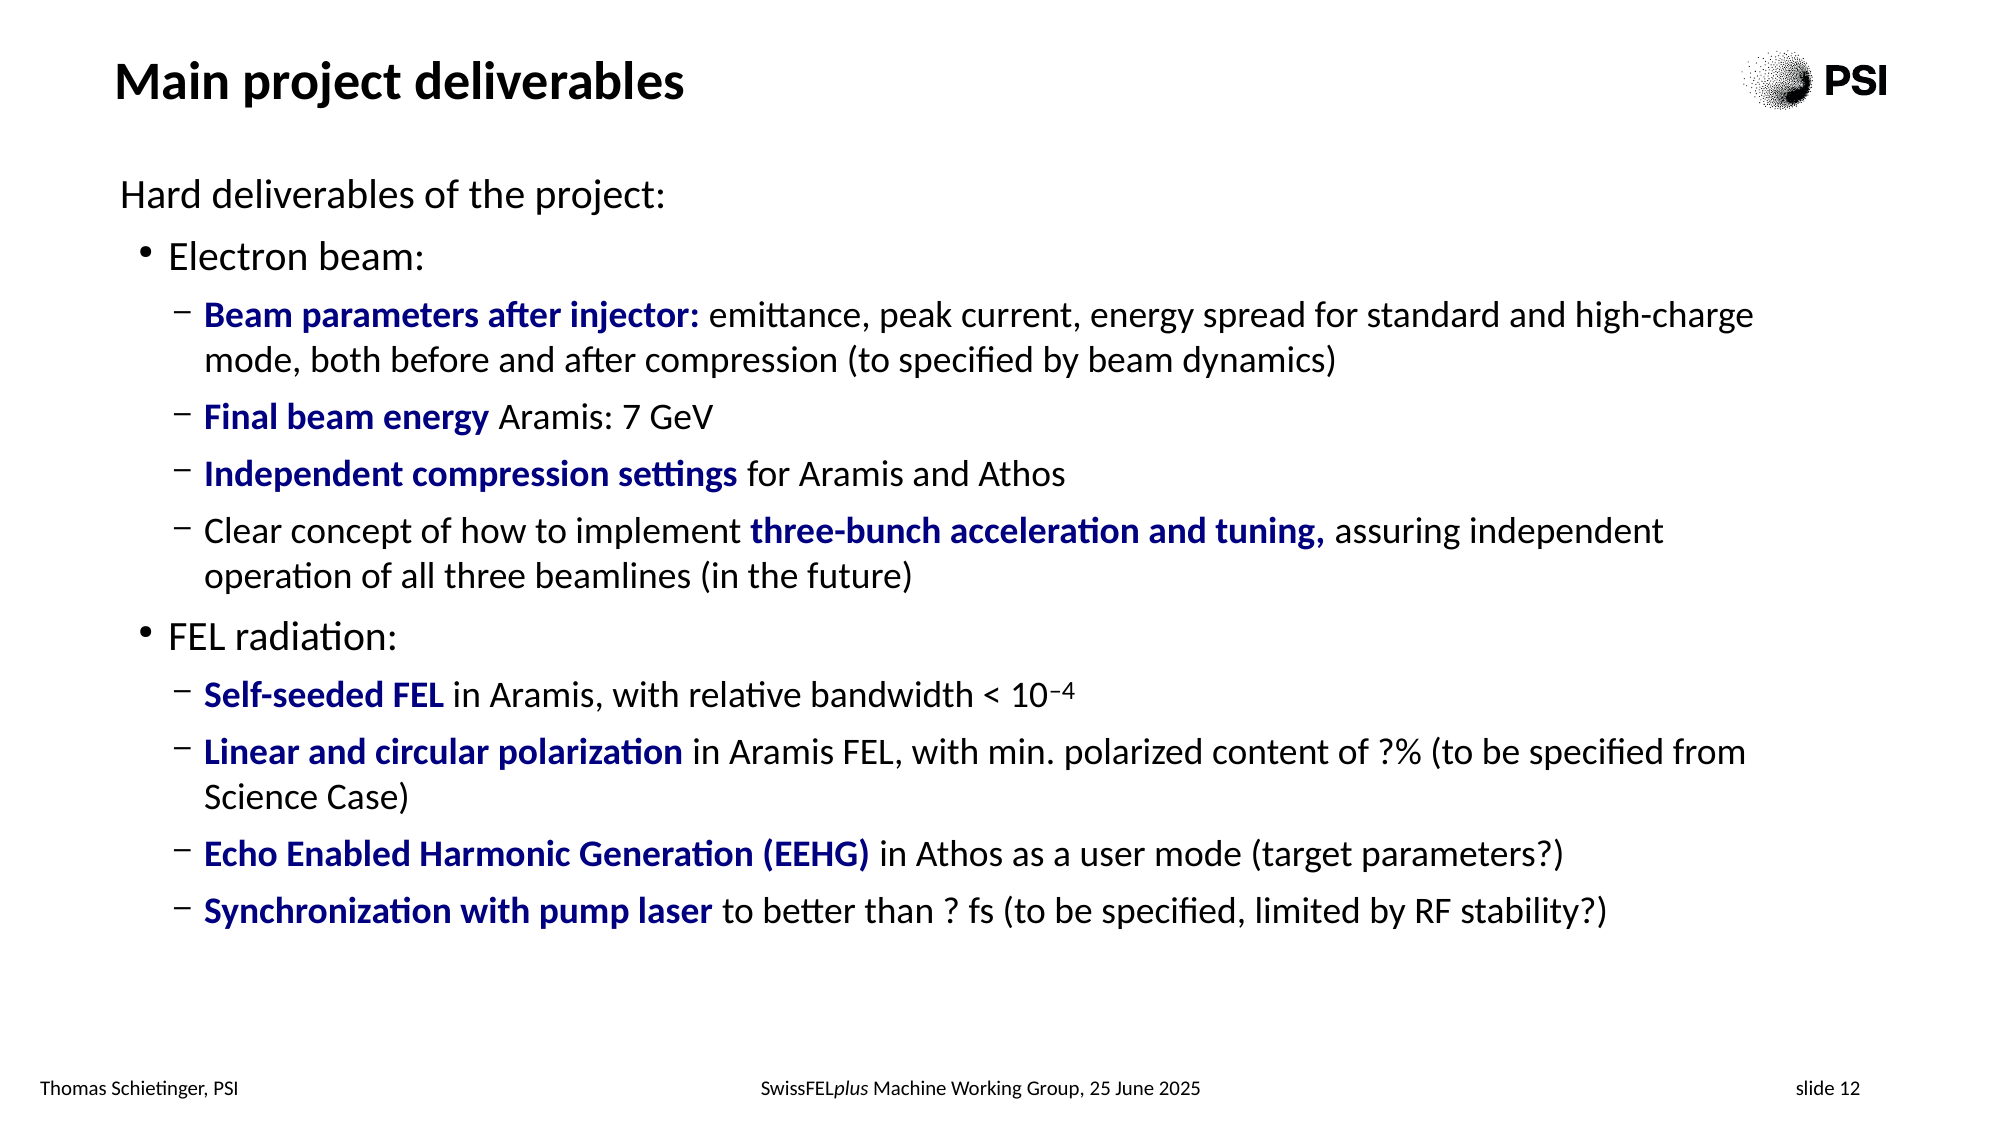

# Main project deliverables
Hard deliverables of the project:
Electron beam:
Beam parameters after injector: emittance, peak current, energy spread for standard and high-charge mode, both before and after compression (to specified by beam dynamics)
Final beam energy Aramis: 7 GeV
Independent compression settings for Aramis and Athos
Clear concept of how to implement three-bunch acceleration and tuning, assuring independent operation of all three beamlines (in the future)
FEL radiation:
Self-seeded FEL in Aramis, with relative bandwidth < 10–4
Linear and circular polarization in Aramis FEL, with min. polarized content of ?% (to be specified from Science Case)
Echo Enabled Harmonic Generation (EEHG) in Athos as a user mode (target parameters?)
Synchronization with pump laser to better than ? fs (to be specified, limited by RF stability?)
PSI Center for Accelerator Science and Engineering
12